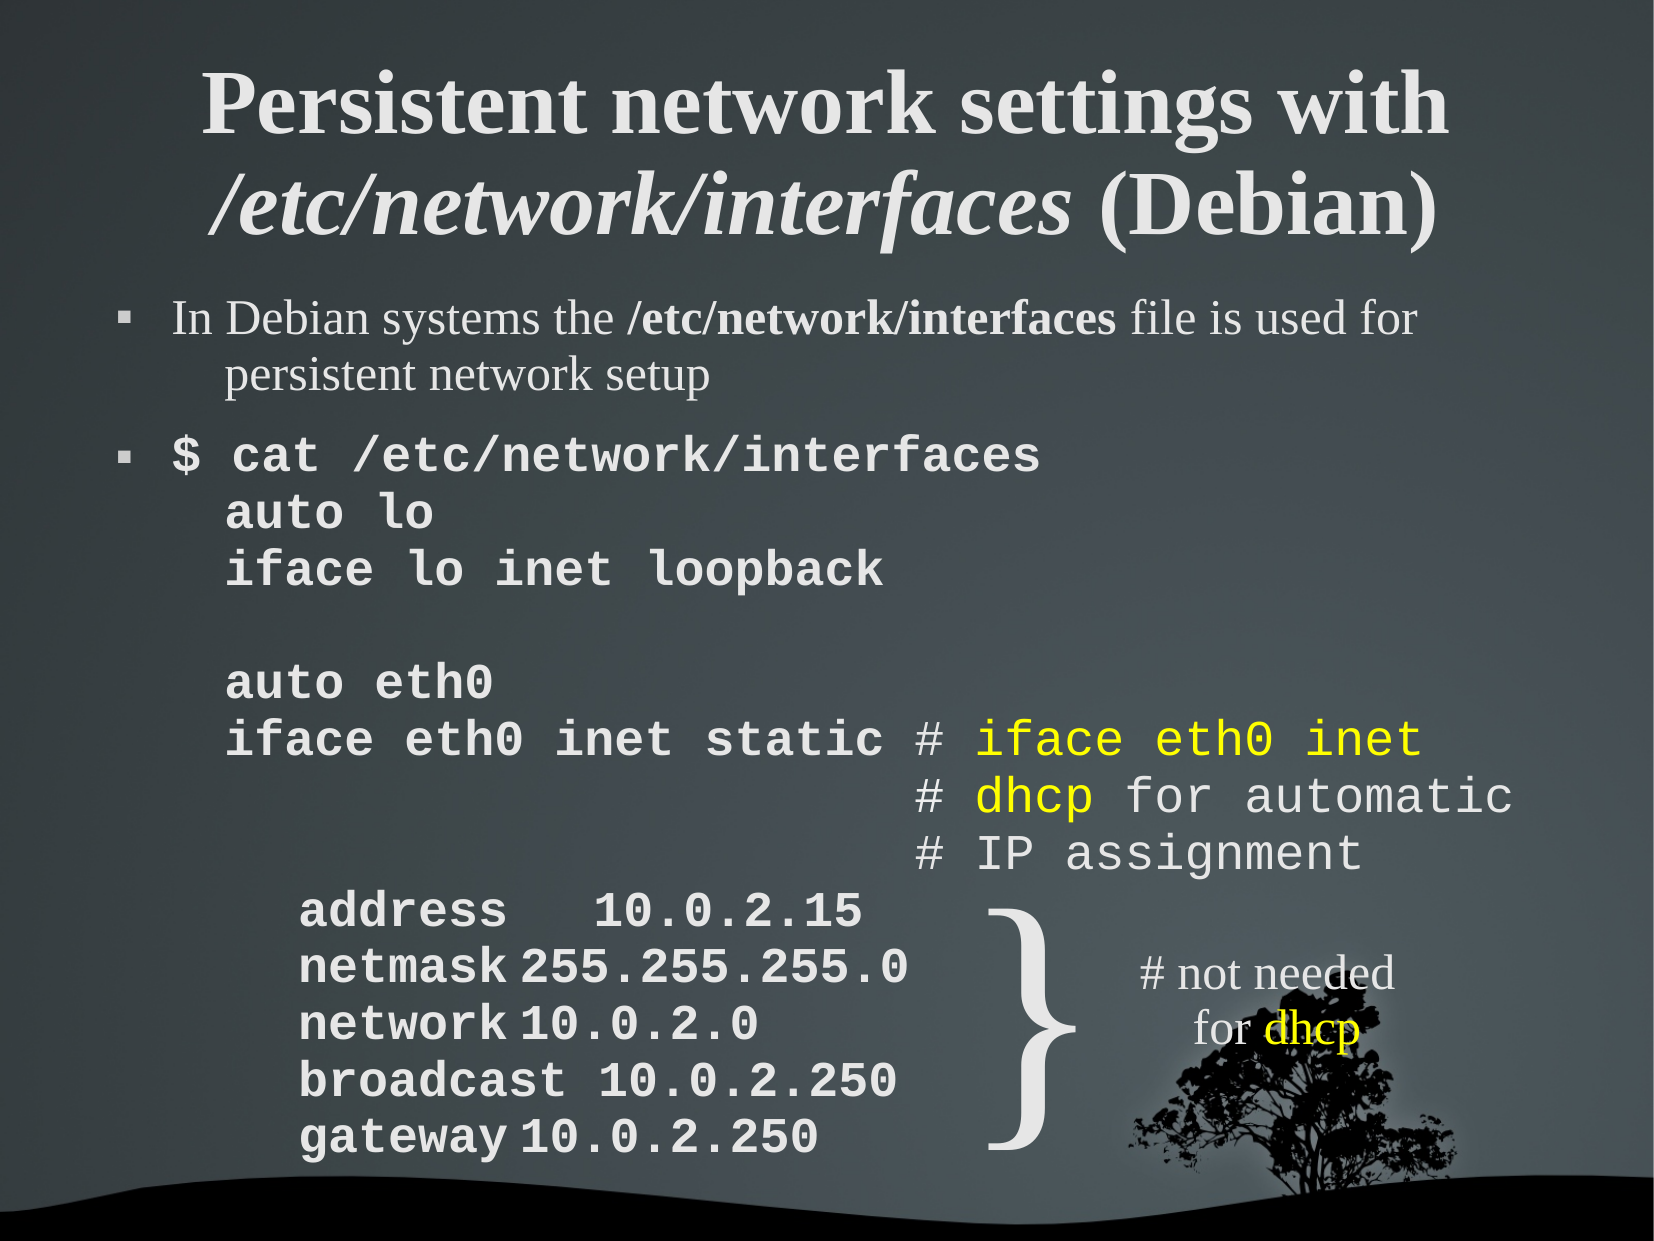

# Persistent network settings with /etc/network/interfaces (Debian)
In Debian systems the /etc/network/interfaces file is used for persistent network setup
$ cat /etc/network/interfaces
auto lo
iface lo inet loopback
auto eth0
iface eth0 inet static # iface eth0 inet # dhcp for automatic # IP assignment
	address 	10.0.2.15
	netmask	255.255.255.0
	network	10.0.2.0
	broadcast 10.0.2.250
	gateway	10.0.2.250
}
# not needed for dhcp